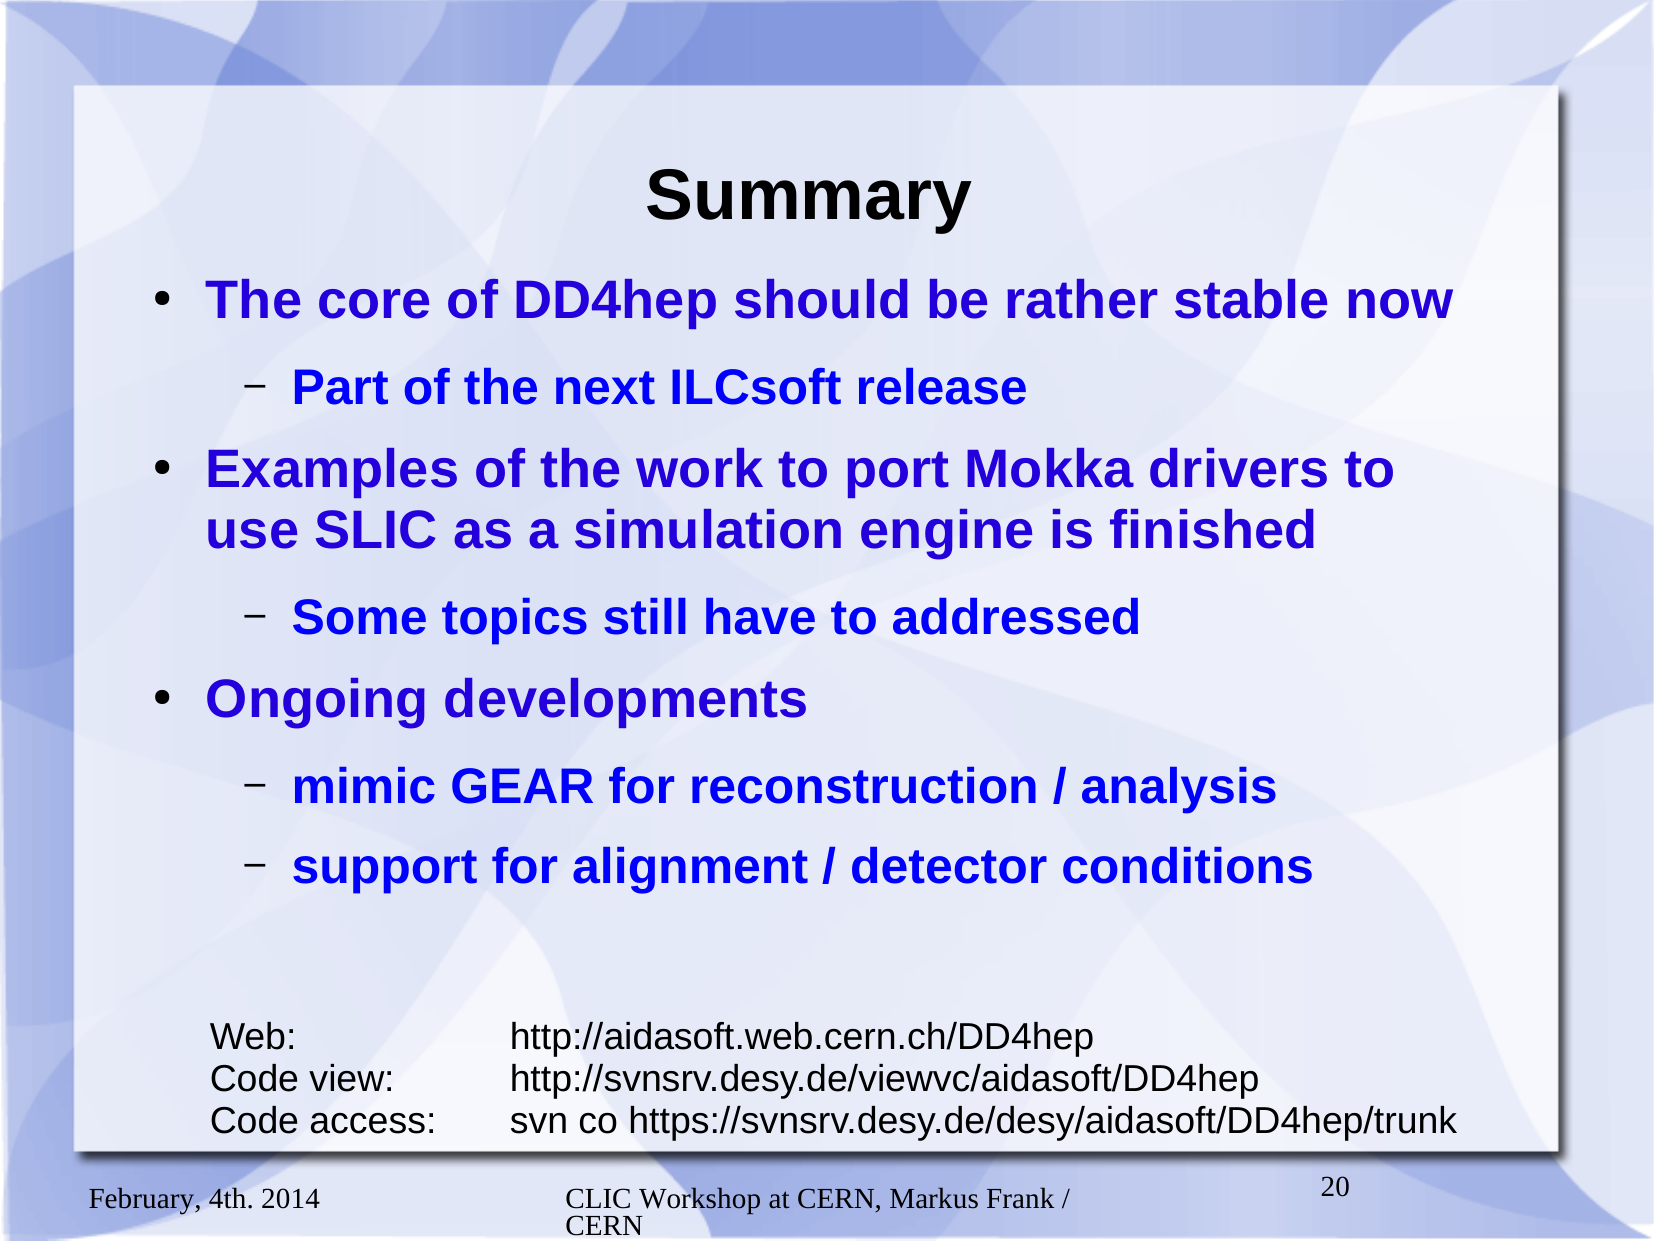

# Summary
The core of DD4hep should be rather stable now
Part of the next ILCsoft release
Examples of the work to port Mokka drivers to use SLIC as a simulation engine is finished
Some topics still have to addressed
Ongoing developments
mimic GEAR for reconstruction / analysis
support for alignment / detector conditions
Web: 			http://aidasoft.web.cern.ch/DD4hep
Code view: 		http://svnsrv.desy.de/viewvc/aidasoft/DD4hep
Code access:	svn co https://svnsrv.desy.de/desy/aidasoft/DD4hep/trunk
20
February, 4th. 2014
CLIC Workshop at CERN, Markus Frank / CERN